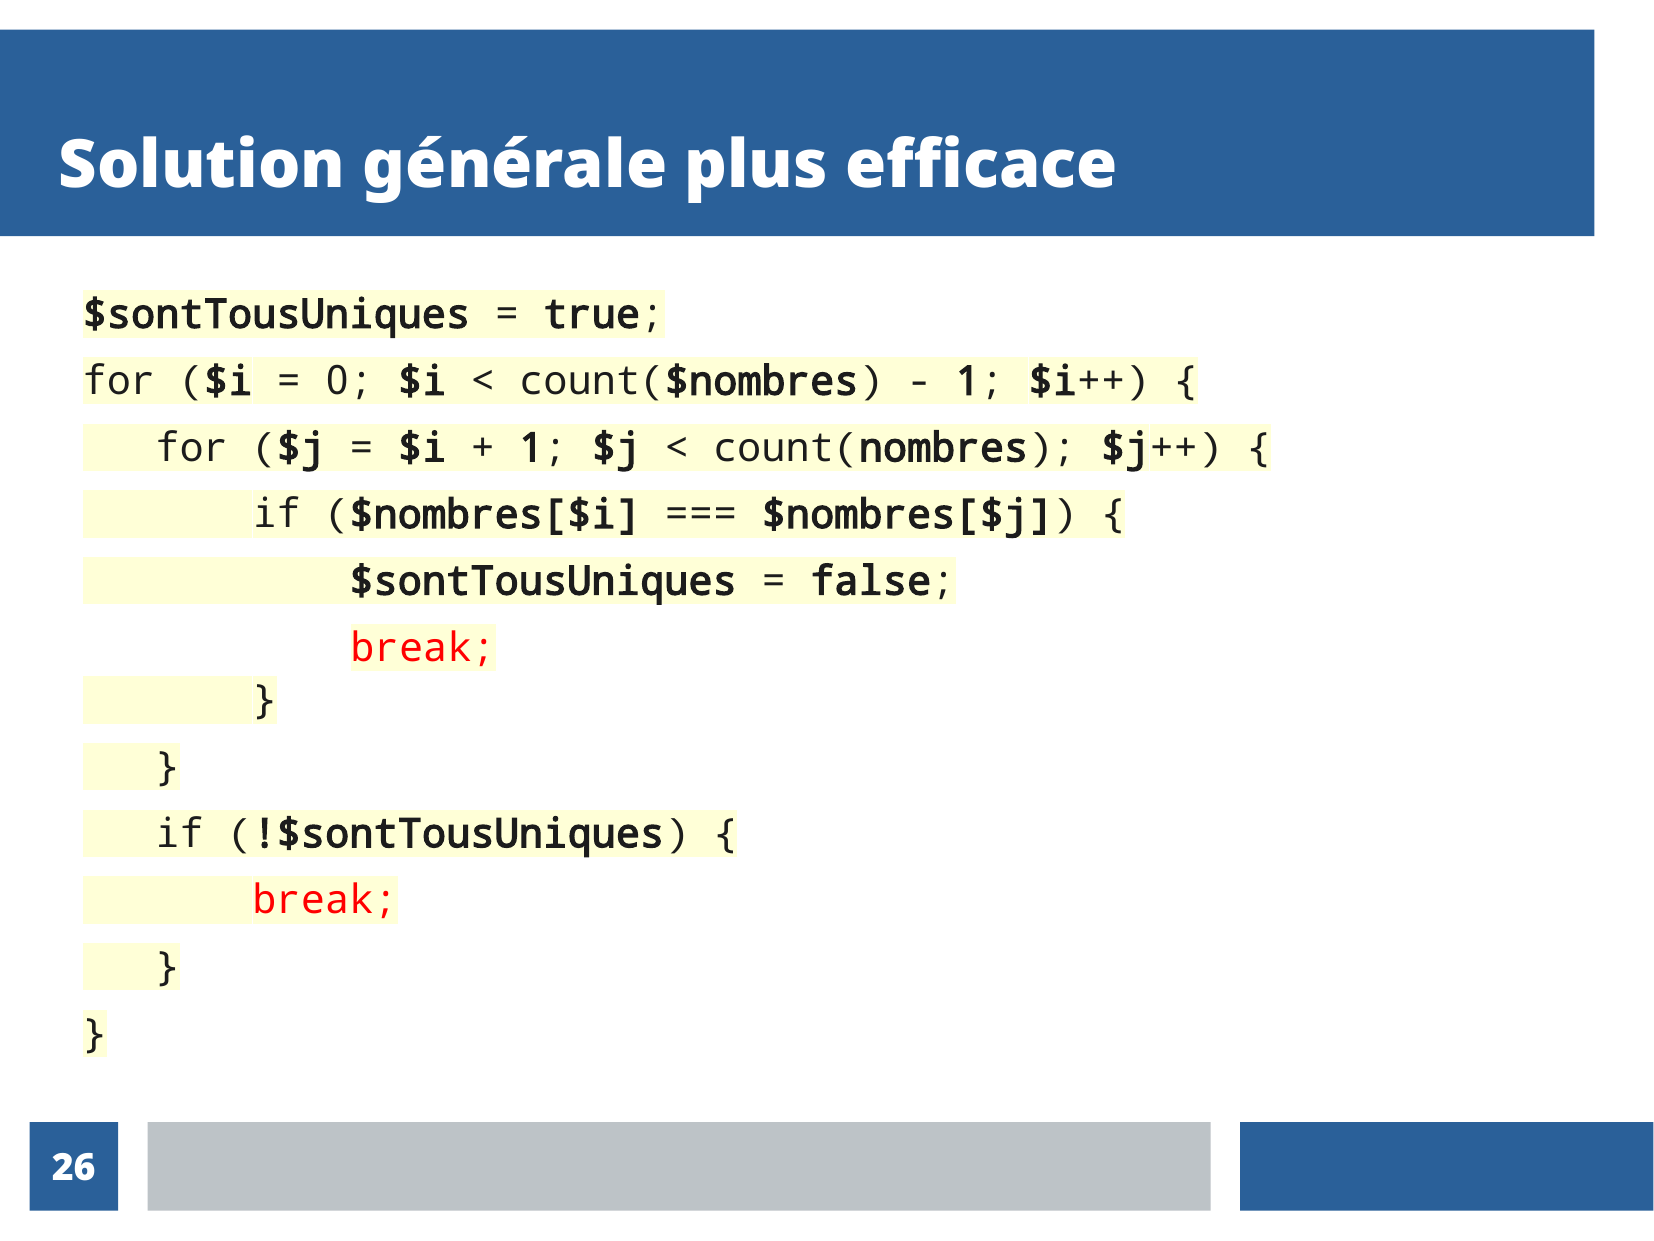

# Solution générale plus efficace
$sontTousUniques = true;
for ($i = 0; $i < count($nombres) - 1; $i++) {
 for ($j = $i + 1; $j < count(nombres); $j++) {
 if ($nombres[$i] === $nombres[$j]) {
 $sontTousUniques = false;
break;
 }
 }
 if (!$sontTousUniques) {
 break;
 }
}
26